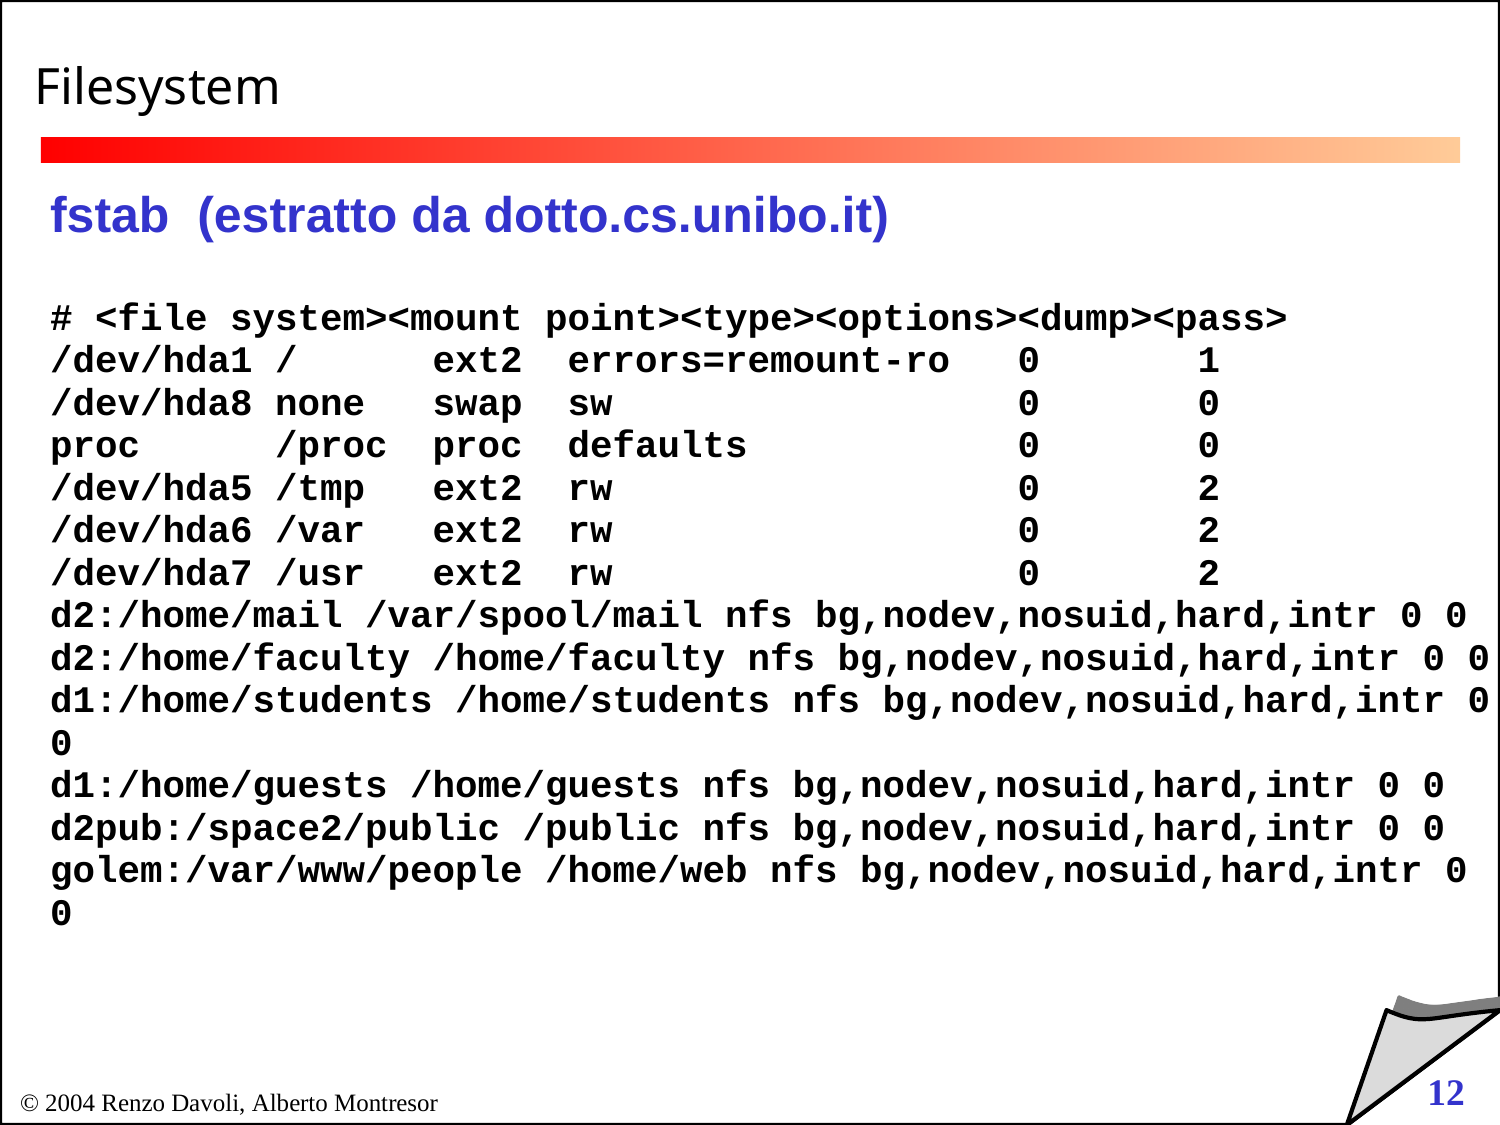

# Filesystem
fstab (estratto da dotto.cs.unibo.it)
# <file system><mount point><type><options><dump><pass>
/dev/hda1 / ext2 errors=remount-ro 0 1
/dev/hda8 none swap sw 0 0
proc /proc proc defaults 0 0
/dev/hda5 /tmp ext2 rw 0 2
/dev/hda6 /var ext2 rw 0 2
/dev/hda7 /usr ext2 rw 0 2
d2:/home/mail /var/spool/mail nfs bg,nodev,nosuid,hard,intr 0 0
d2:/home/faculty /home/faculty nfs bg,nodev,nosuid,hard,intr 0 0
d1:/home/students /home/students nfs bg,nodev,nosuid,hard,intr 0 0
d1:/home/guests /home/guests nfs bg,nodev,nosuid,hard,intr 0 0
d2pub:/space2/public /public nfs bg,nodev,nosuid,hard,intr 0 0
golem:/var/www/people /home/web nfs bg,nodev,nosuid,hard,intr 0 0